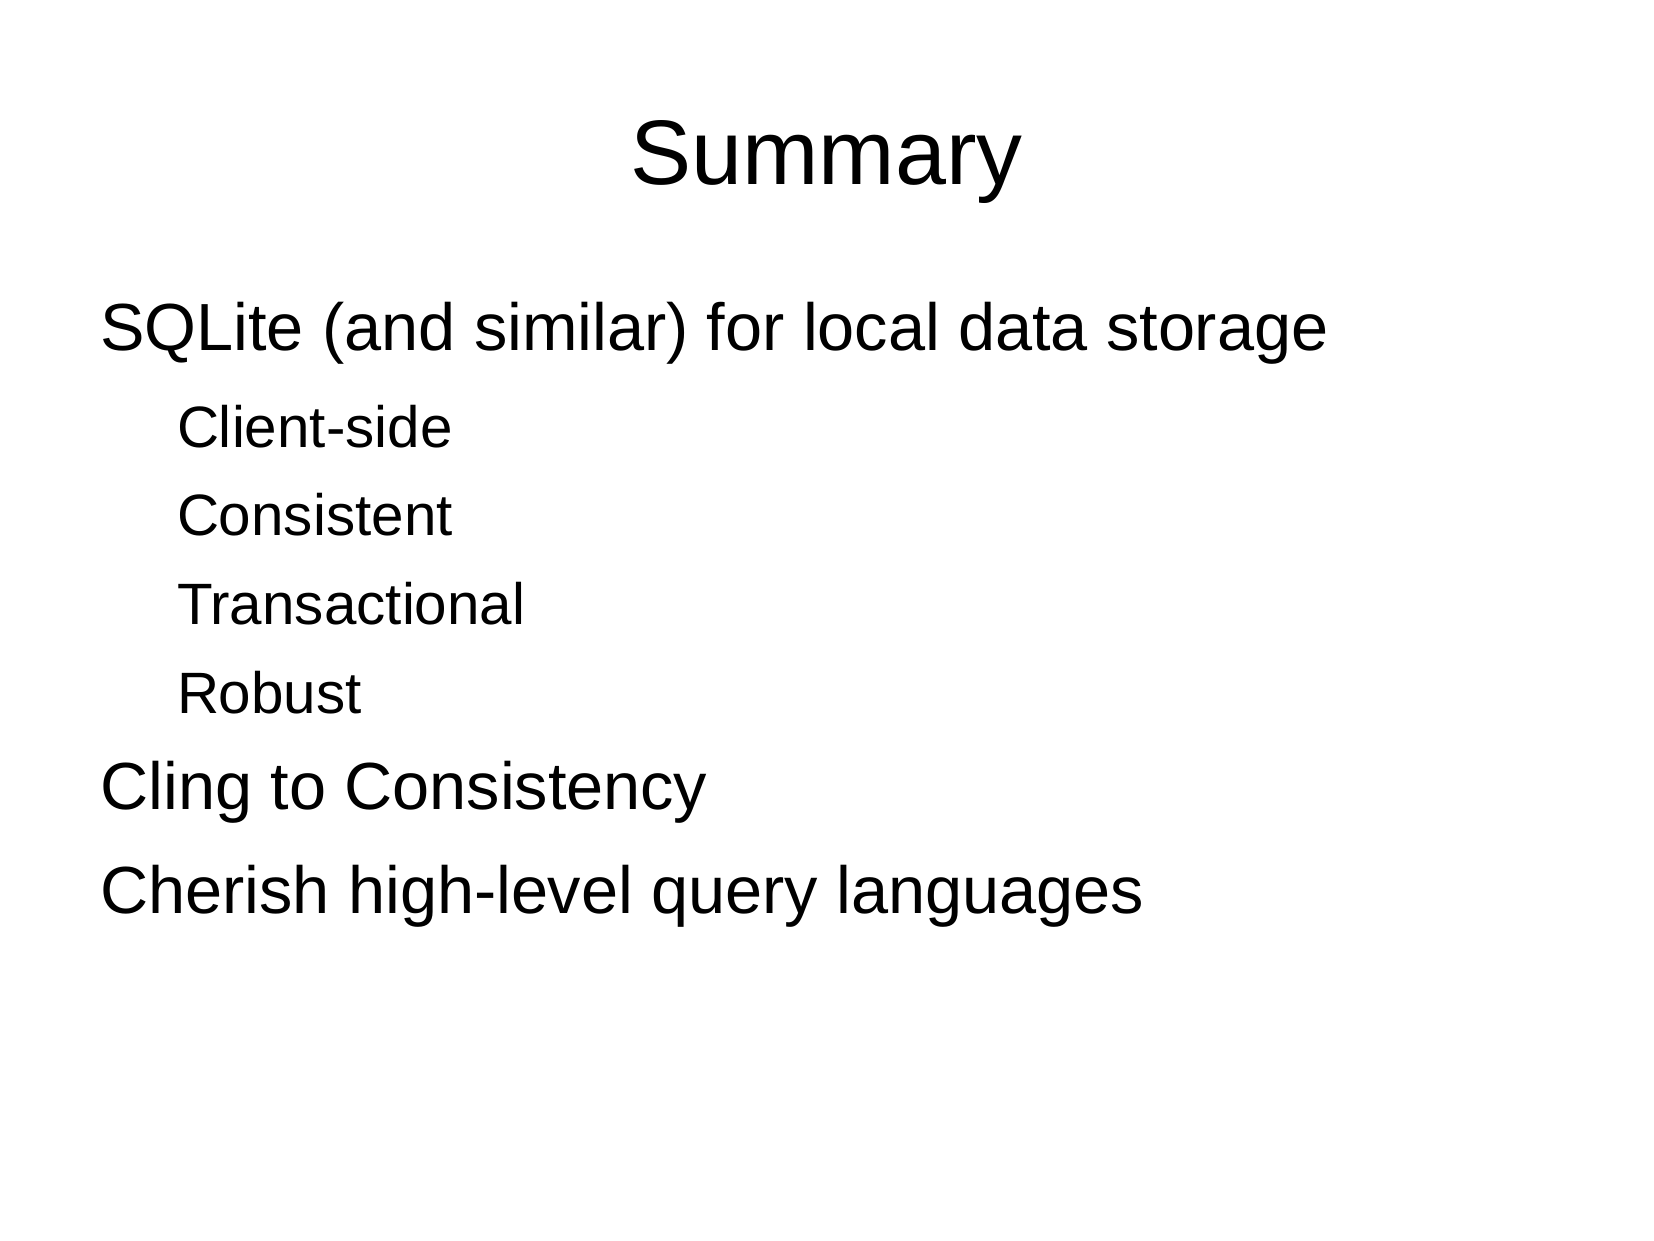

# Summary
SQLite (and similar) for local data storage
Client-side
Consistent
Transactional
Robust
Cling to Consistency
Cherish high-level query languages